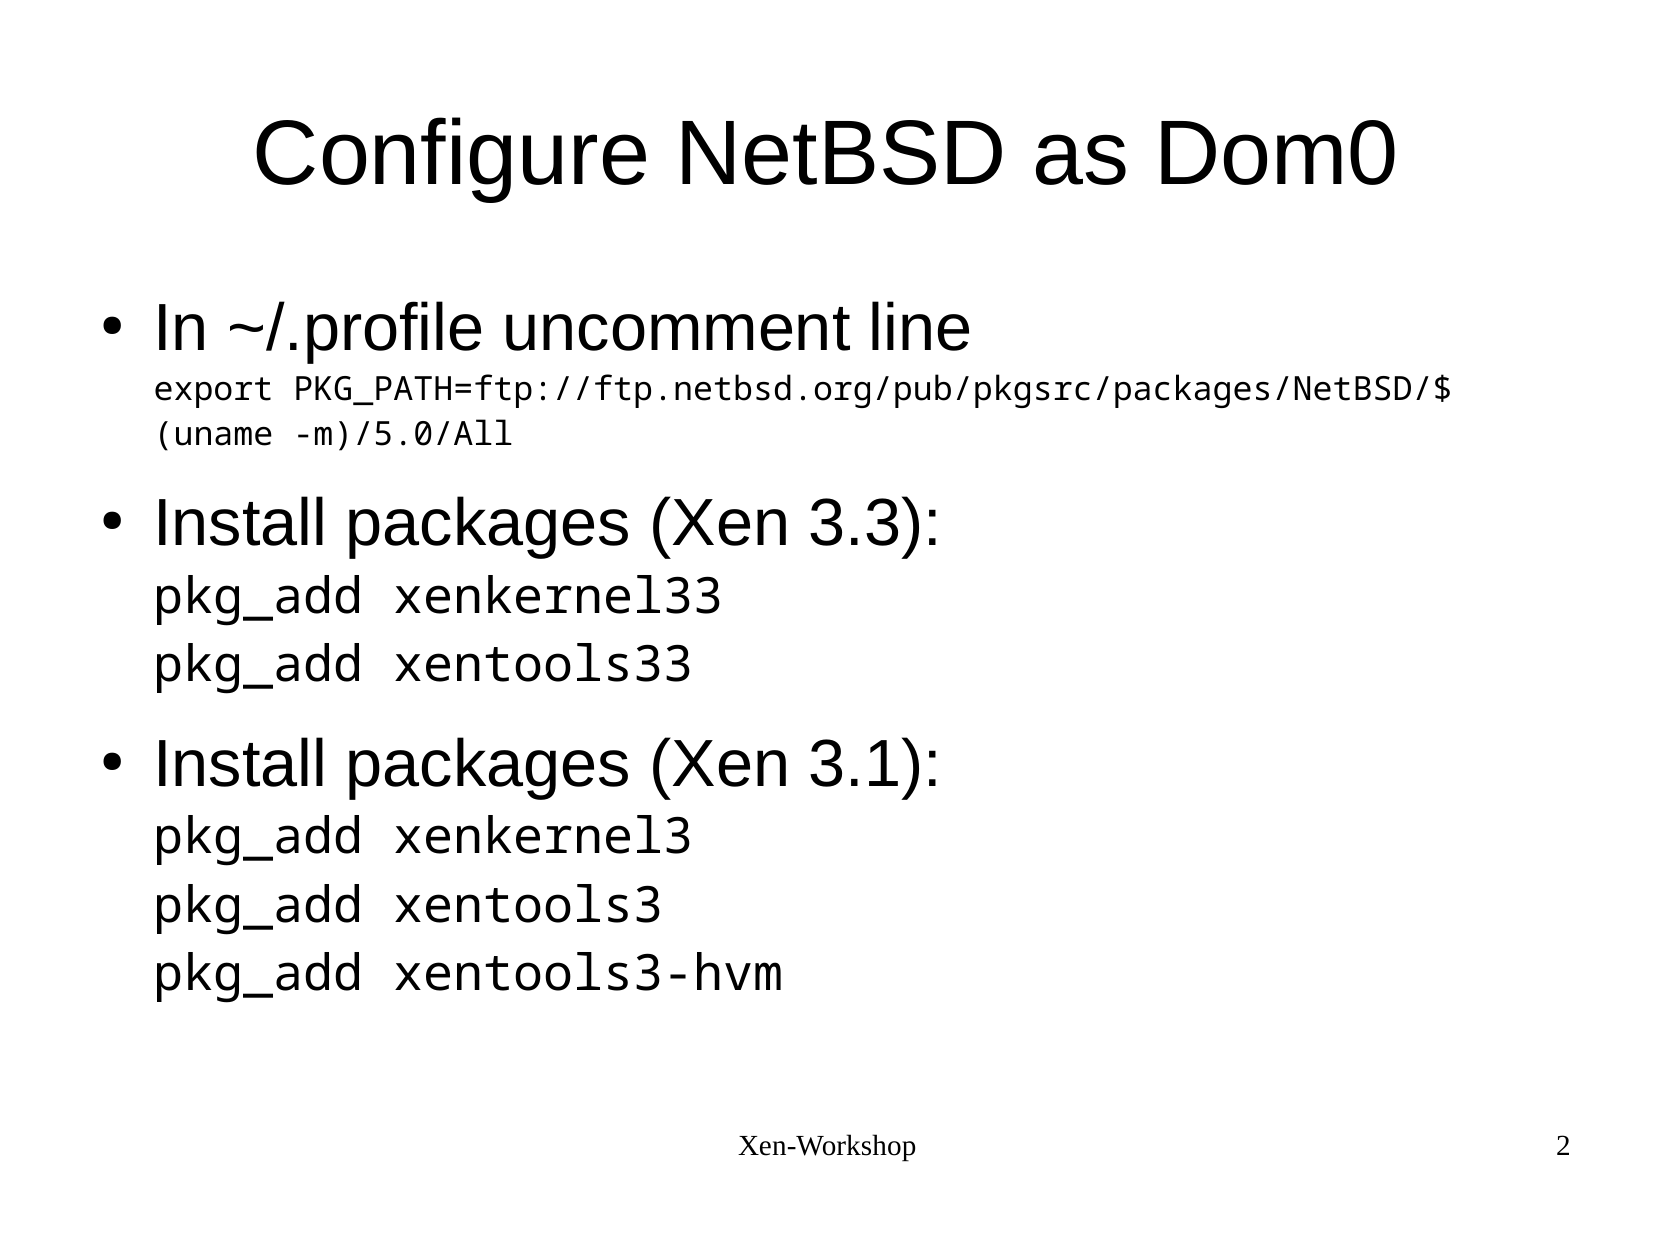

# Configure NetBSD as Dom0
In ~/.profile uncomment line
export PKG_PATH=ftp://ftp.netbsd.org/pub/pkgsrc/packages/NetBSD/$(uname -m)/5.0/All
Install packages (Xen 3.3):
pkg_add xenkernel33
pkg_add xentools33
Install packages (Xen 3.1):
pkg_add xenkernel3
pkg_add xentools3
pkg_add xentools3-hvm
Xen-Workshop
2